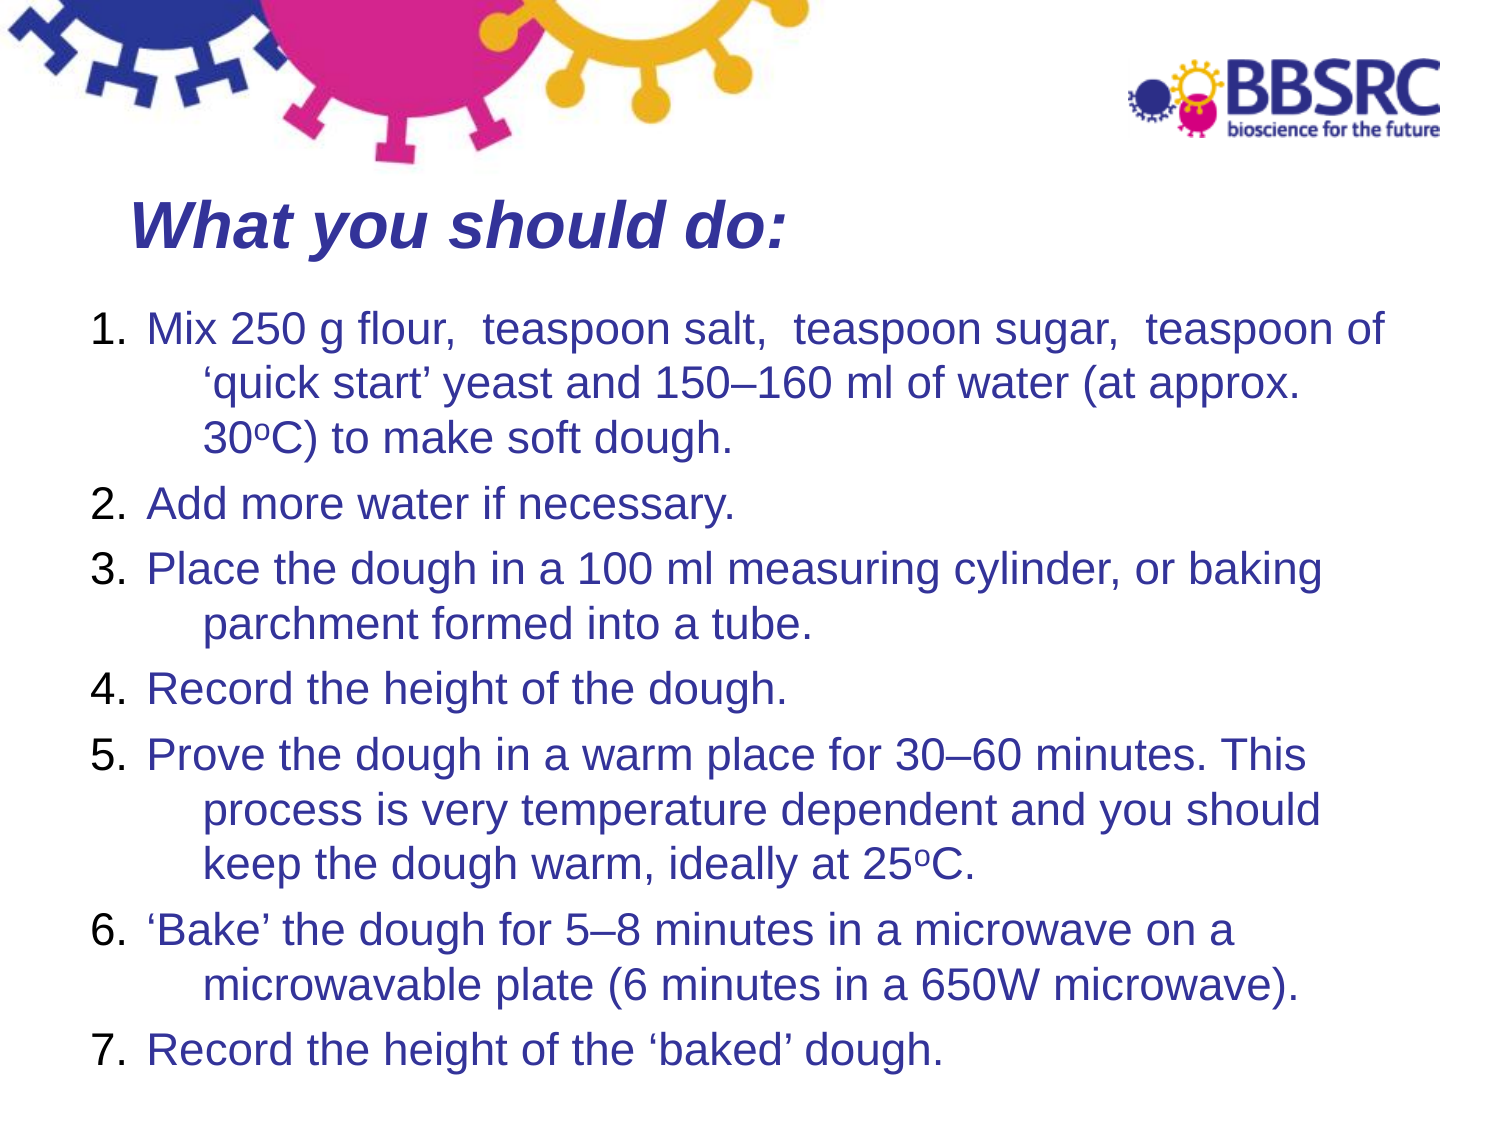

# What you should do:
Mix 250 g flour, teaspoon salt, teaspoon sugar, teaspoon of ‘quick start’ yeast and 150–160 ml of water (at approx. 30oC) to make soft dough.
Add more water if necessary.
Place the dough in a 100 ml measuring cylinder, or baking parchment formed into a tube.
Record the height of the dough.
Prove the dough in a warm place for 30–60 minutes. This process is very temperature dependent and you should keep the dough warm, ideally at 25oC.
‘Bake’ the dough for 5–8 minutes in a microwave on a microwavable plate (6 minutes in a 650W microwave).
Record the height of the ‘baked’ dough.